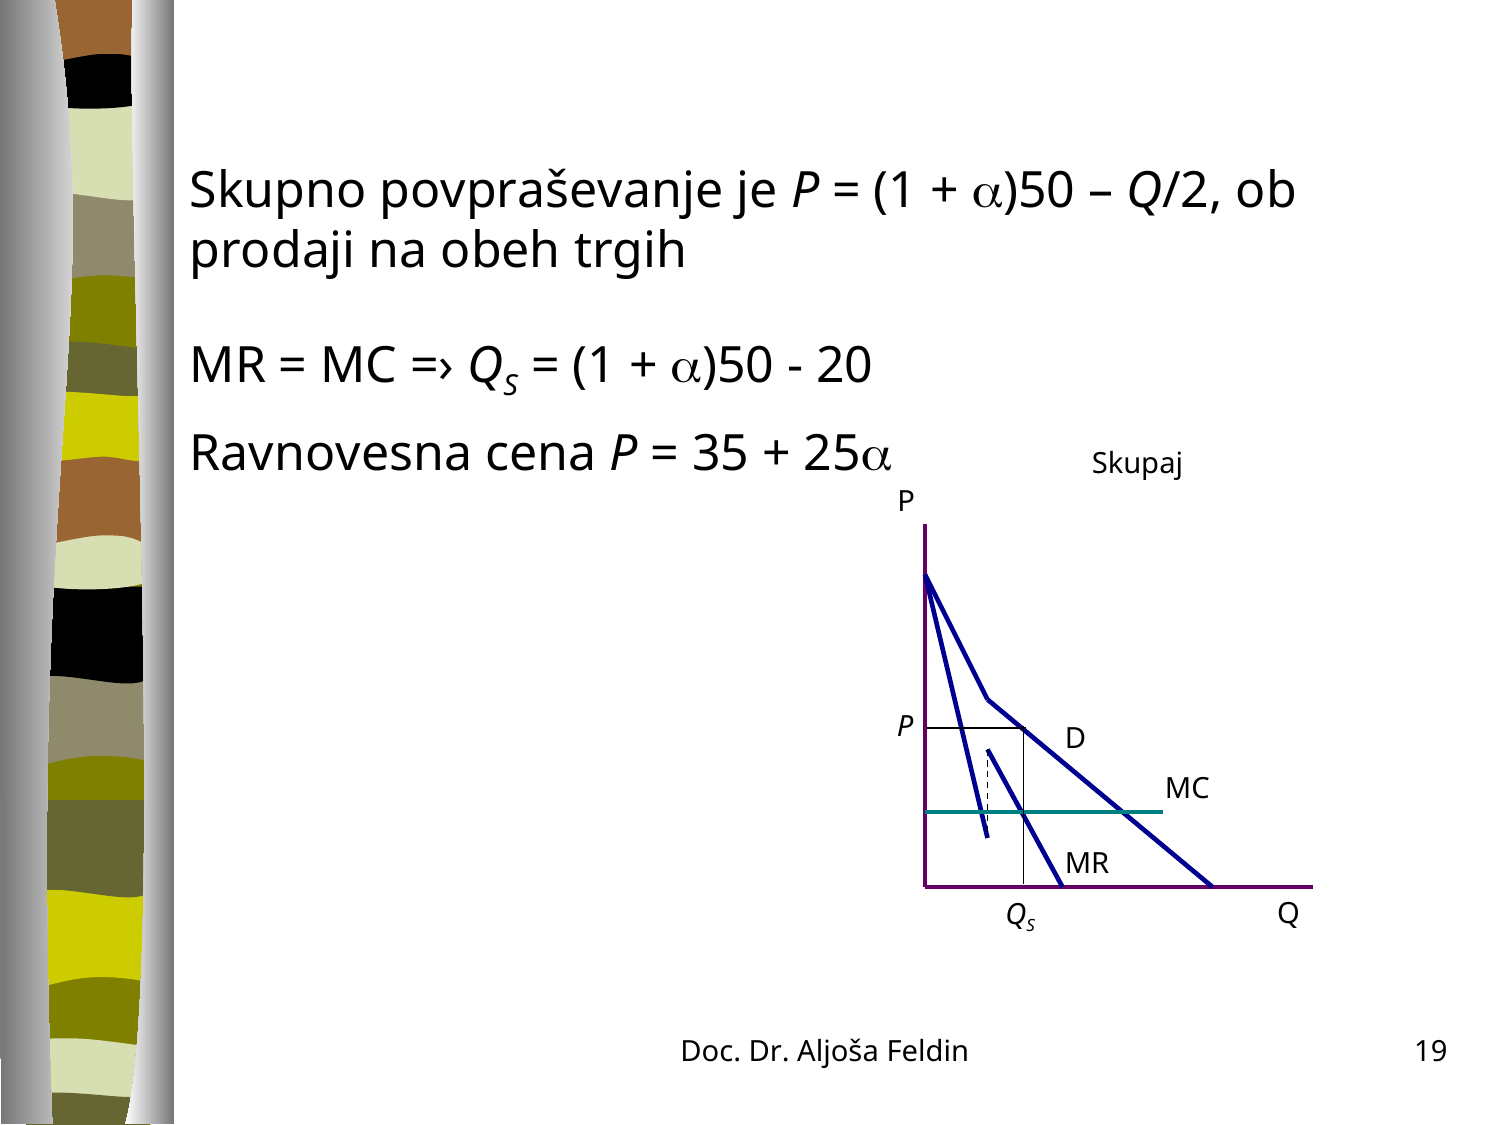

Skupno povpraševanje je P = (1 + )50 – Q/2, ob prodaji na obeh trgih
MR = MC =› QS = (1 + )50 - 20
Ravnovesna cena P = 35 + 25
Skupaj
P
P
D
MC
MR
Q
QS
Doc. Dr. Aljoša Feldin